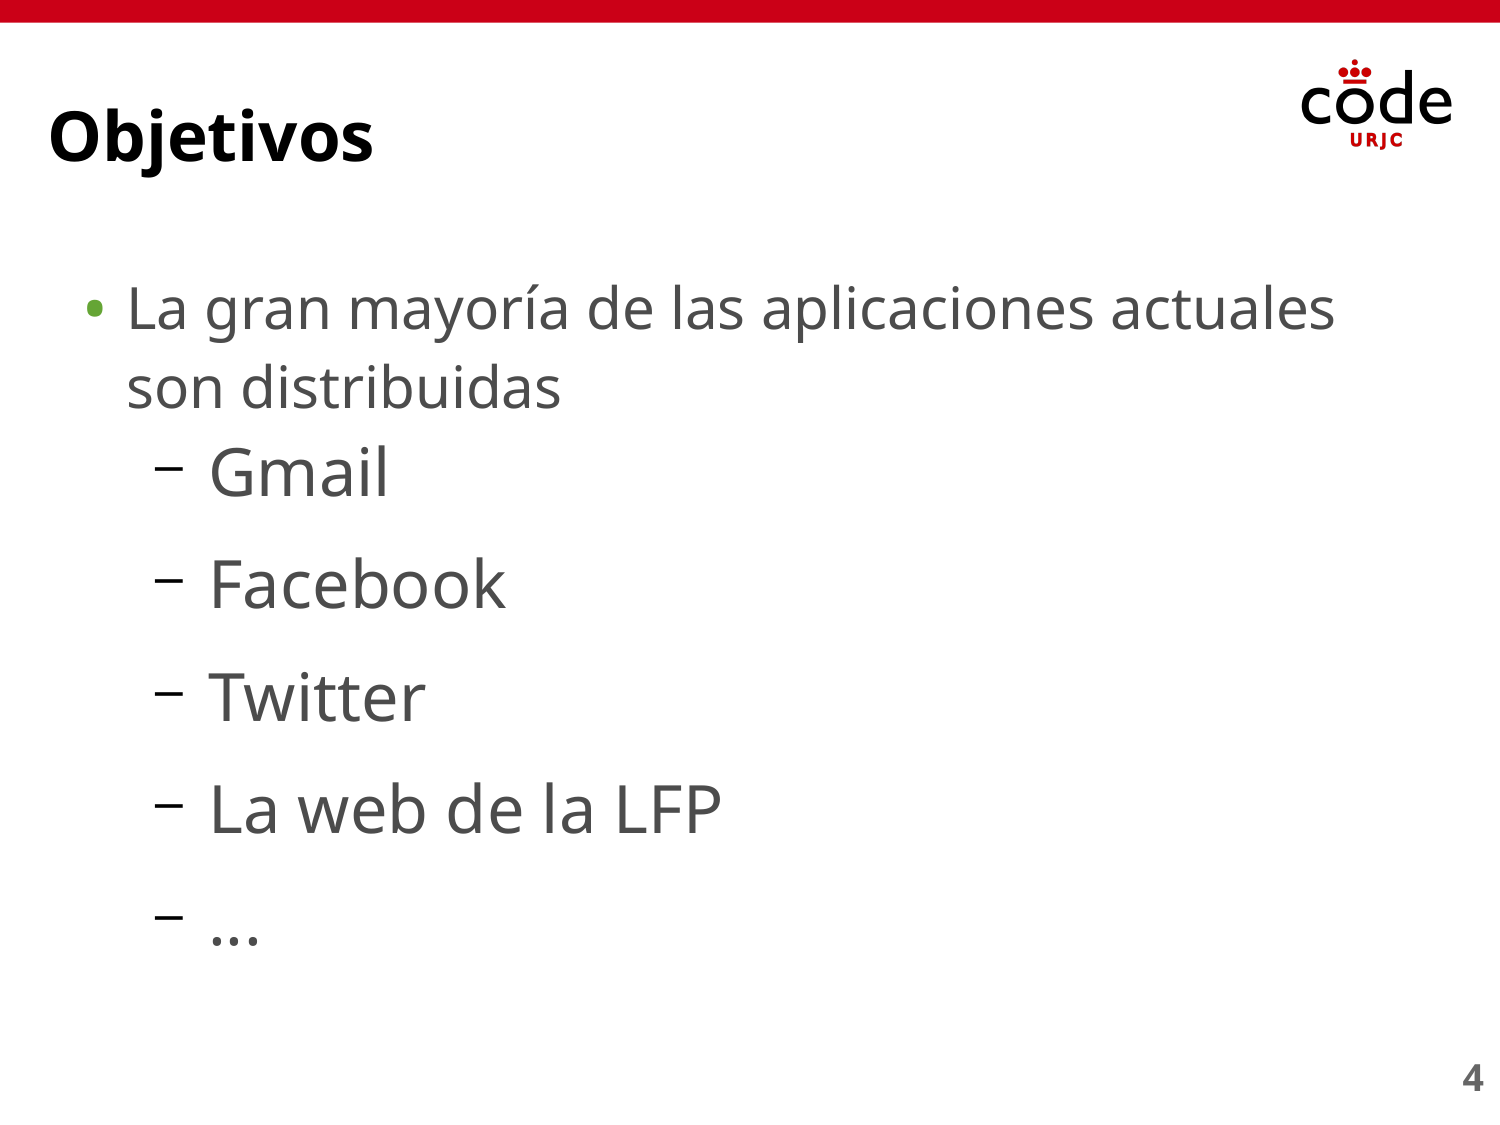

# Objetivos
La gran mayoría de las aplicaciones actuales son distribuidas
Gmail
Facebook
Twitter
La web de la LFP
...